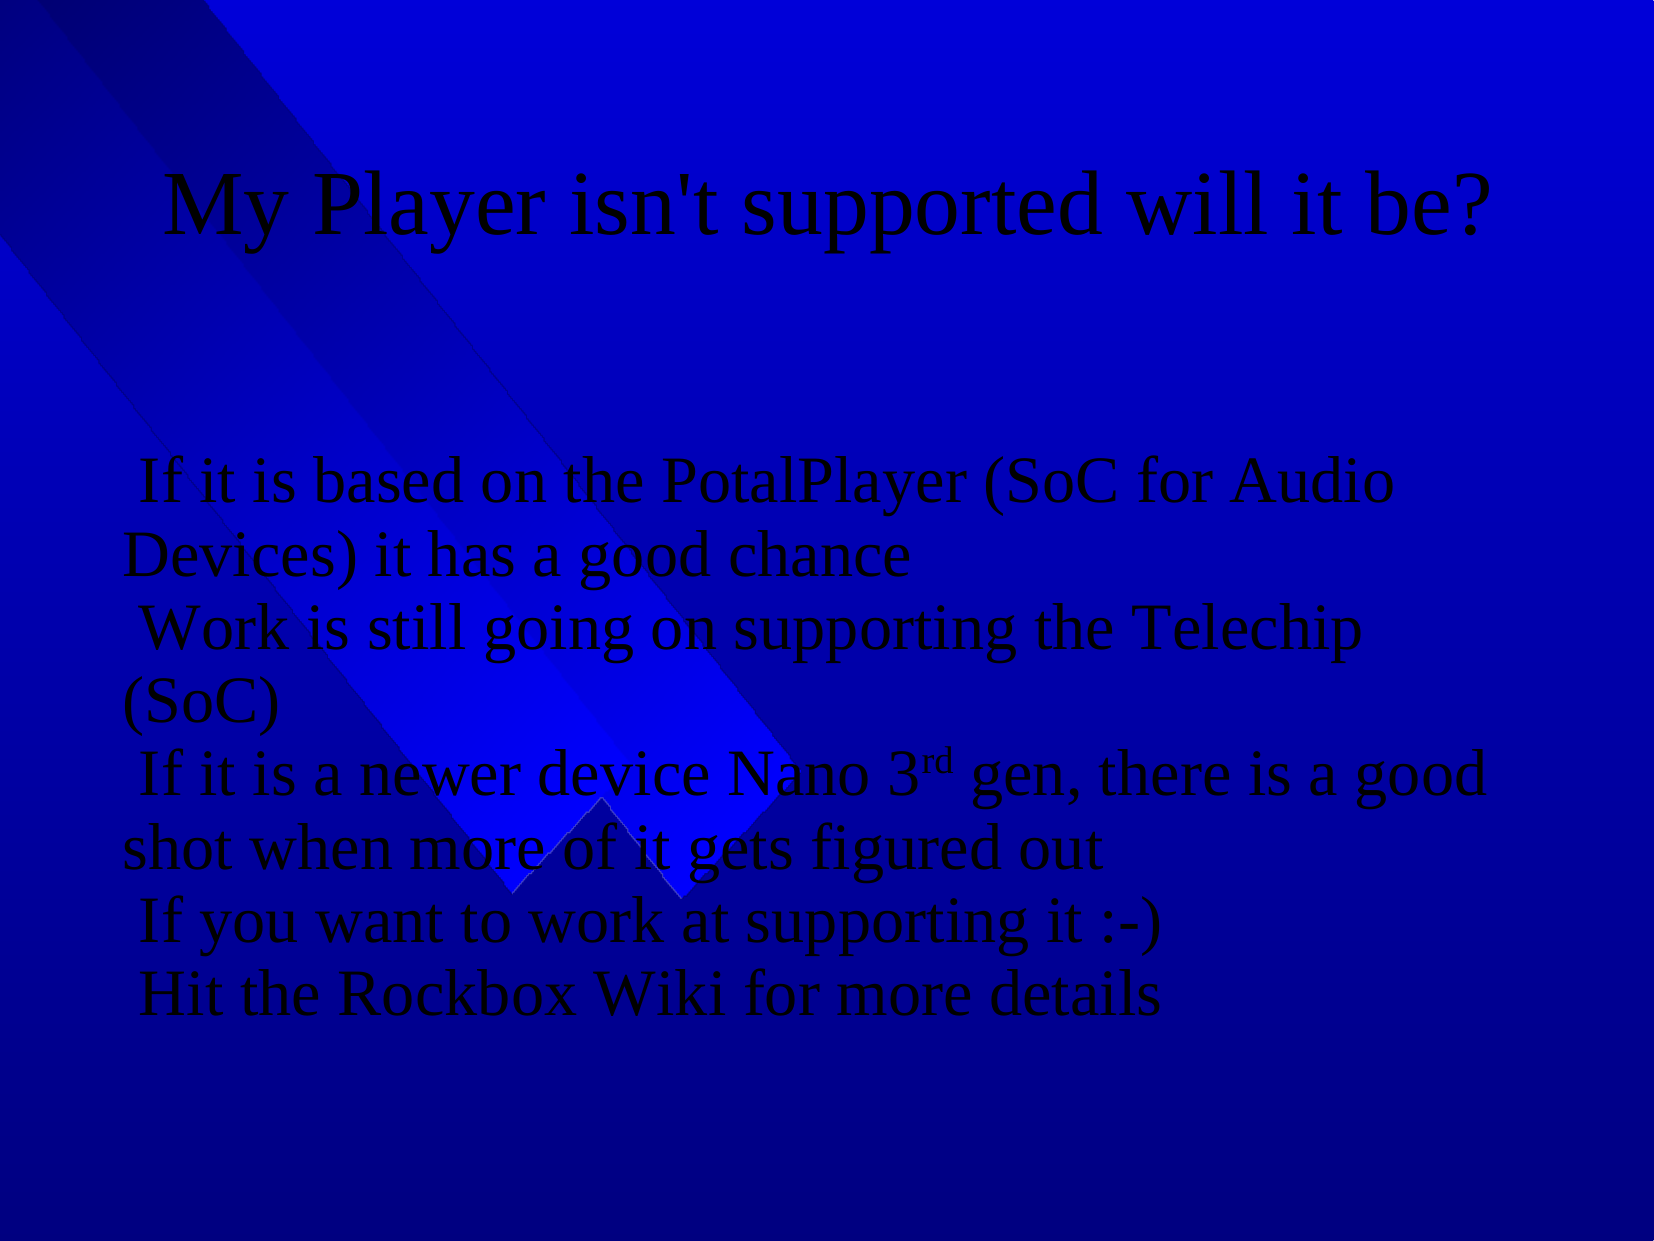

# My Player isn't supported will it be?
 If it is based on the PotalPlayer (SoC for Audio Devices) it has a good chance
 Work is still going on supporting the Telechip (SoC)
 If it is a newer device Nano 3rd gen, there is a good shot when more of it gets figured out
 If you want to work at supporting it :-)
 Hit the Rockbox Wiki for more details